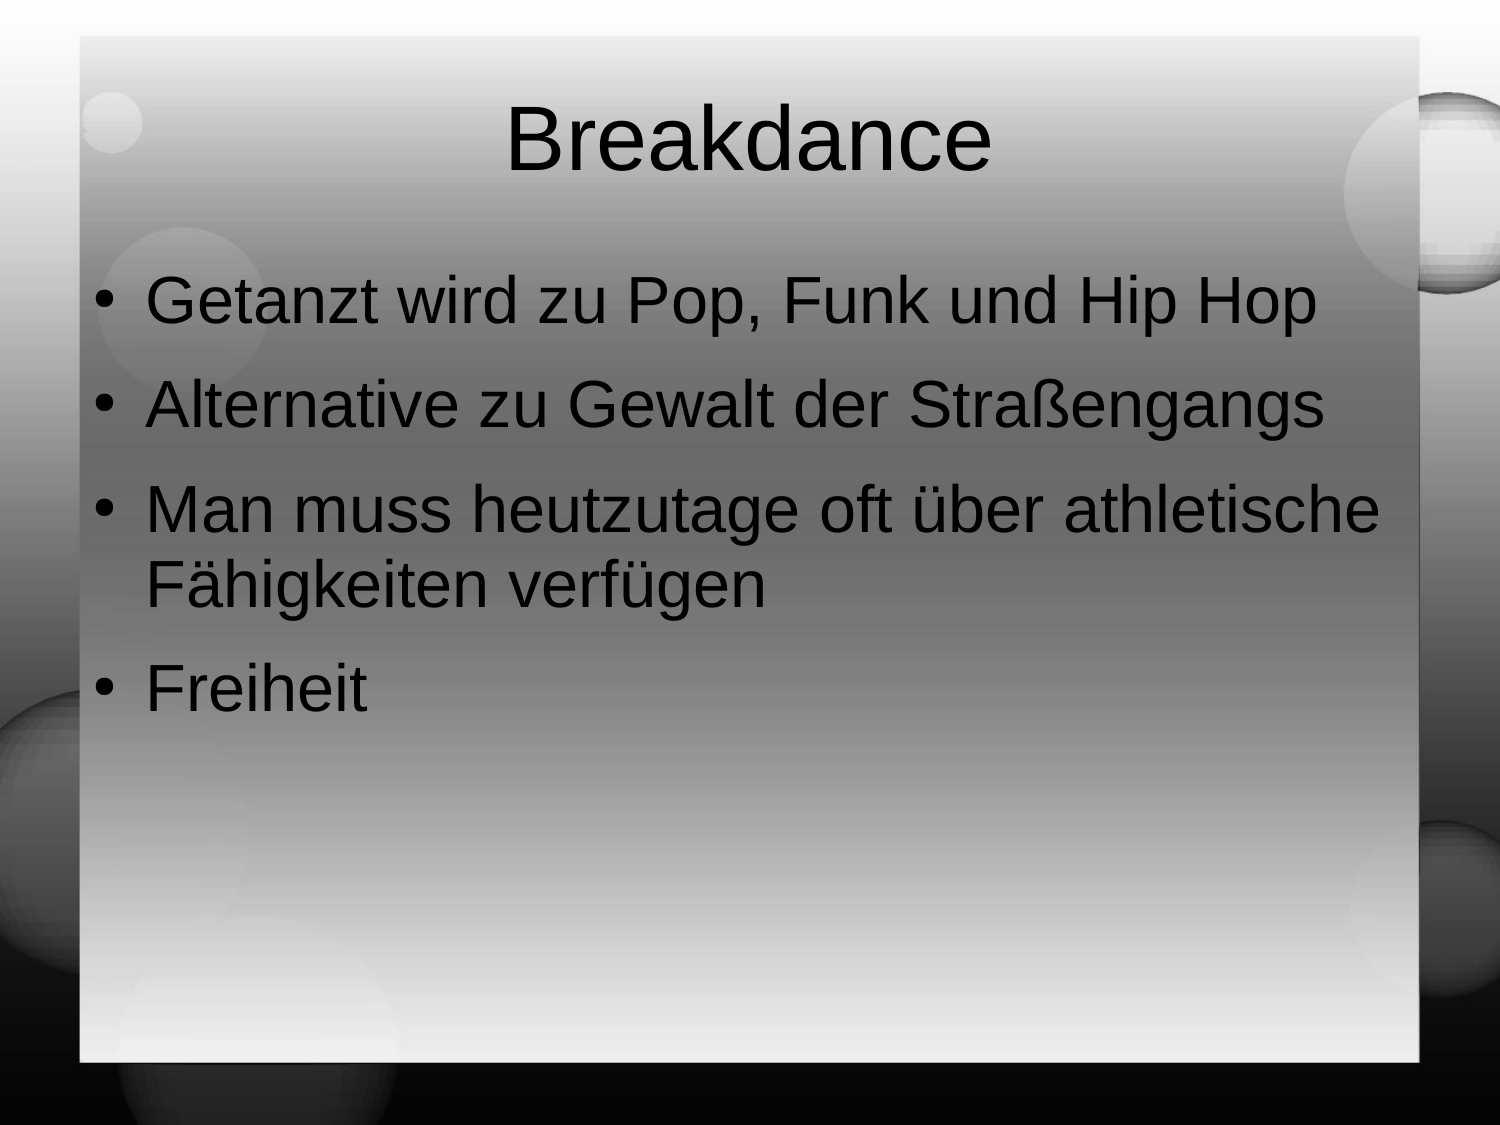

# Breakdance
Getanzt wird zu Pop, Funk und Hip Hop
Alternative zu Gewalt der Straßengangs
Man muss heutzutage oft über athletische Fähigkeiten verfügen
Freiheit